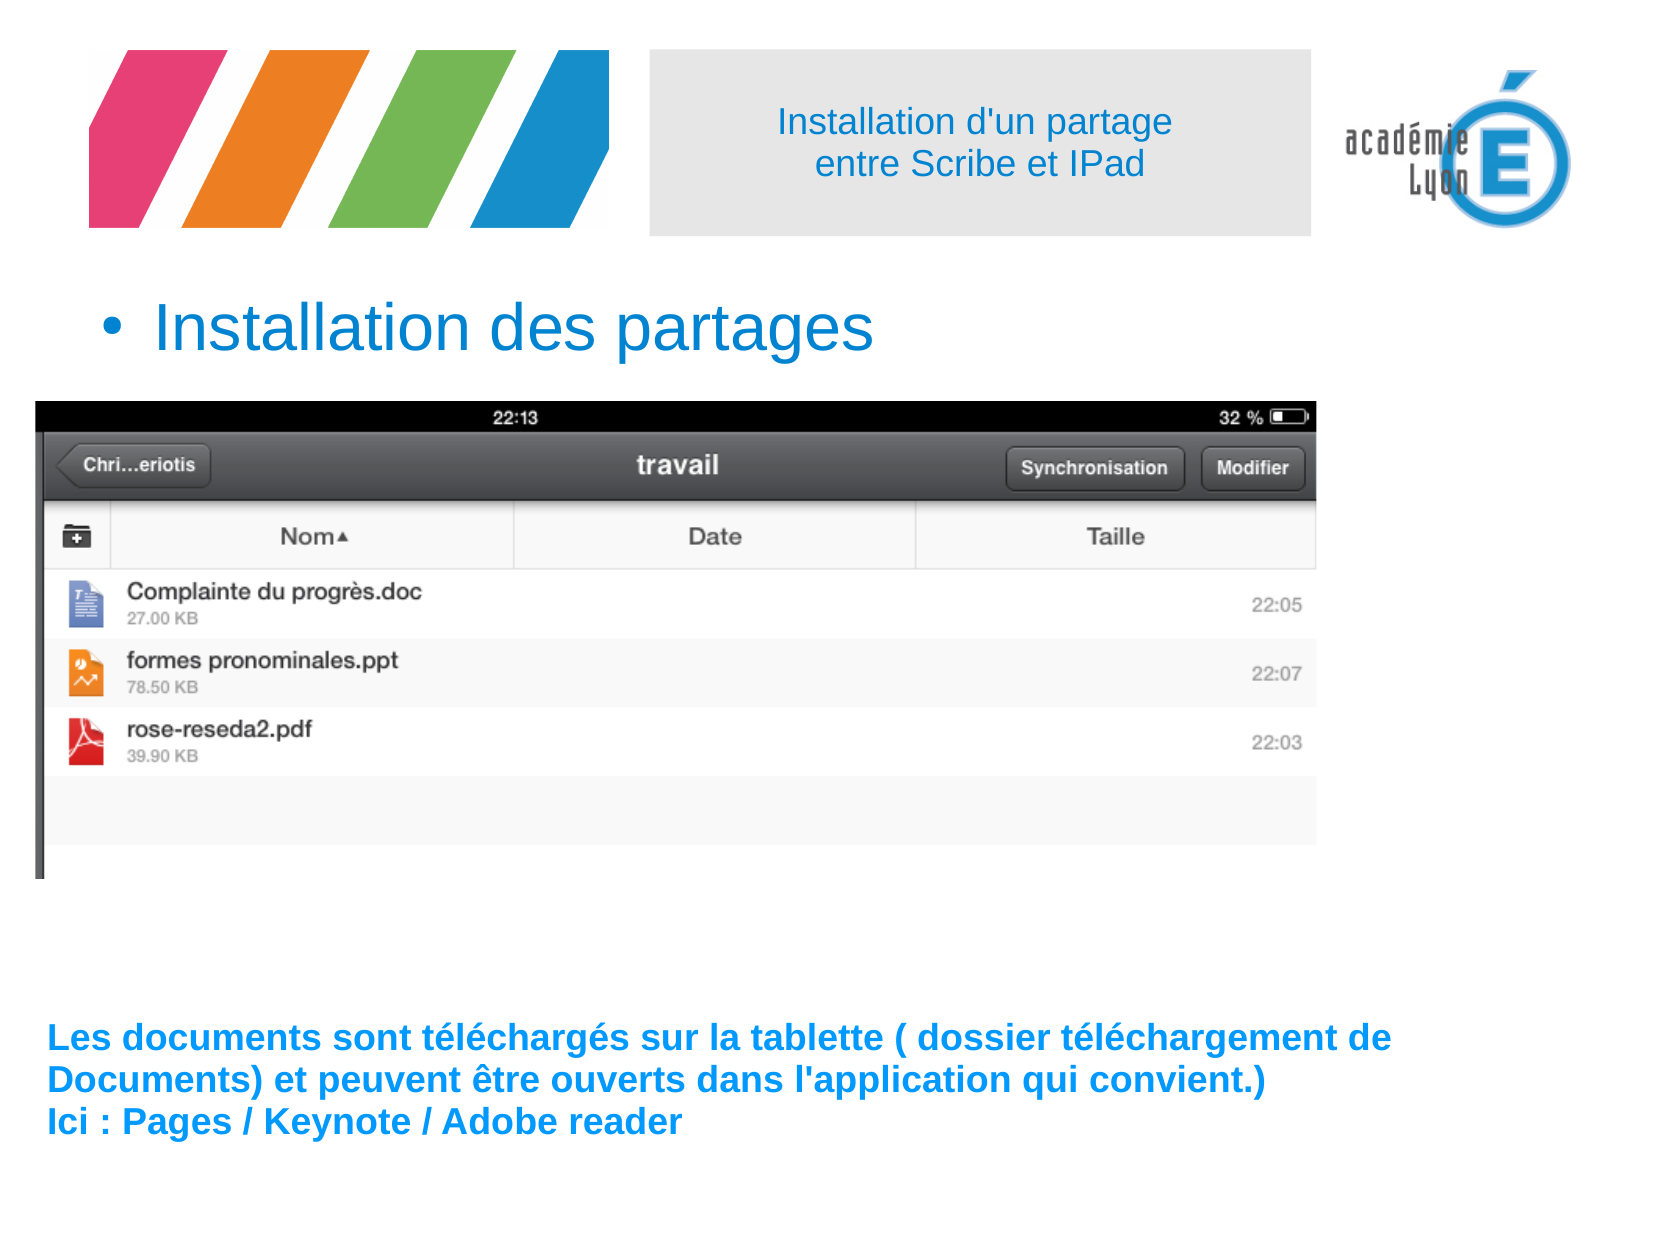

# Installation d'un partage entre Scribe et IPad
Installation des partages
Les documents sont téléchargés sur la tablette ( dossier téléchargement de Documents) et peuvent être ouverts dans l'application qui convient.)
Ici : Pages / Keynote / Adobe reader